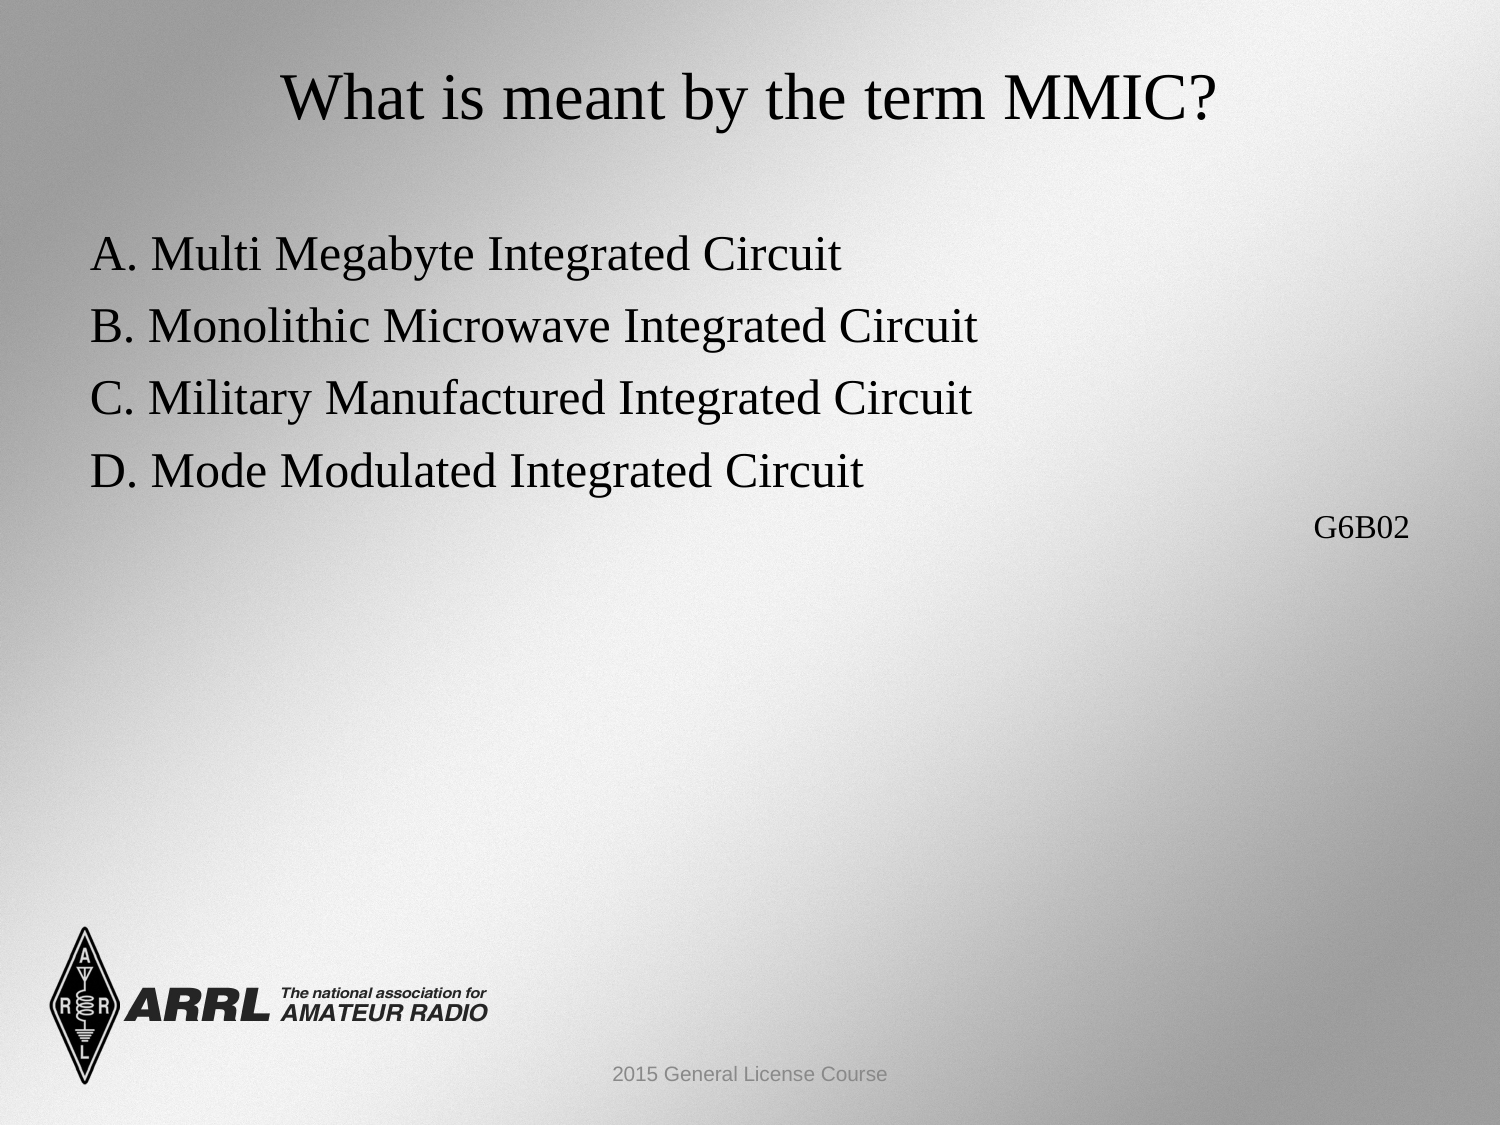

# What is meant by the term MMIC?
A. Multi Megabyte Integrated Circuit
B. Monolithic Microwave Integrated Circuit
C. Military Manufactured Integrated Circuit
D. Mode Modulated Integrated Circuit
 G6B02
2015 General License Course